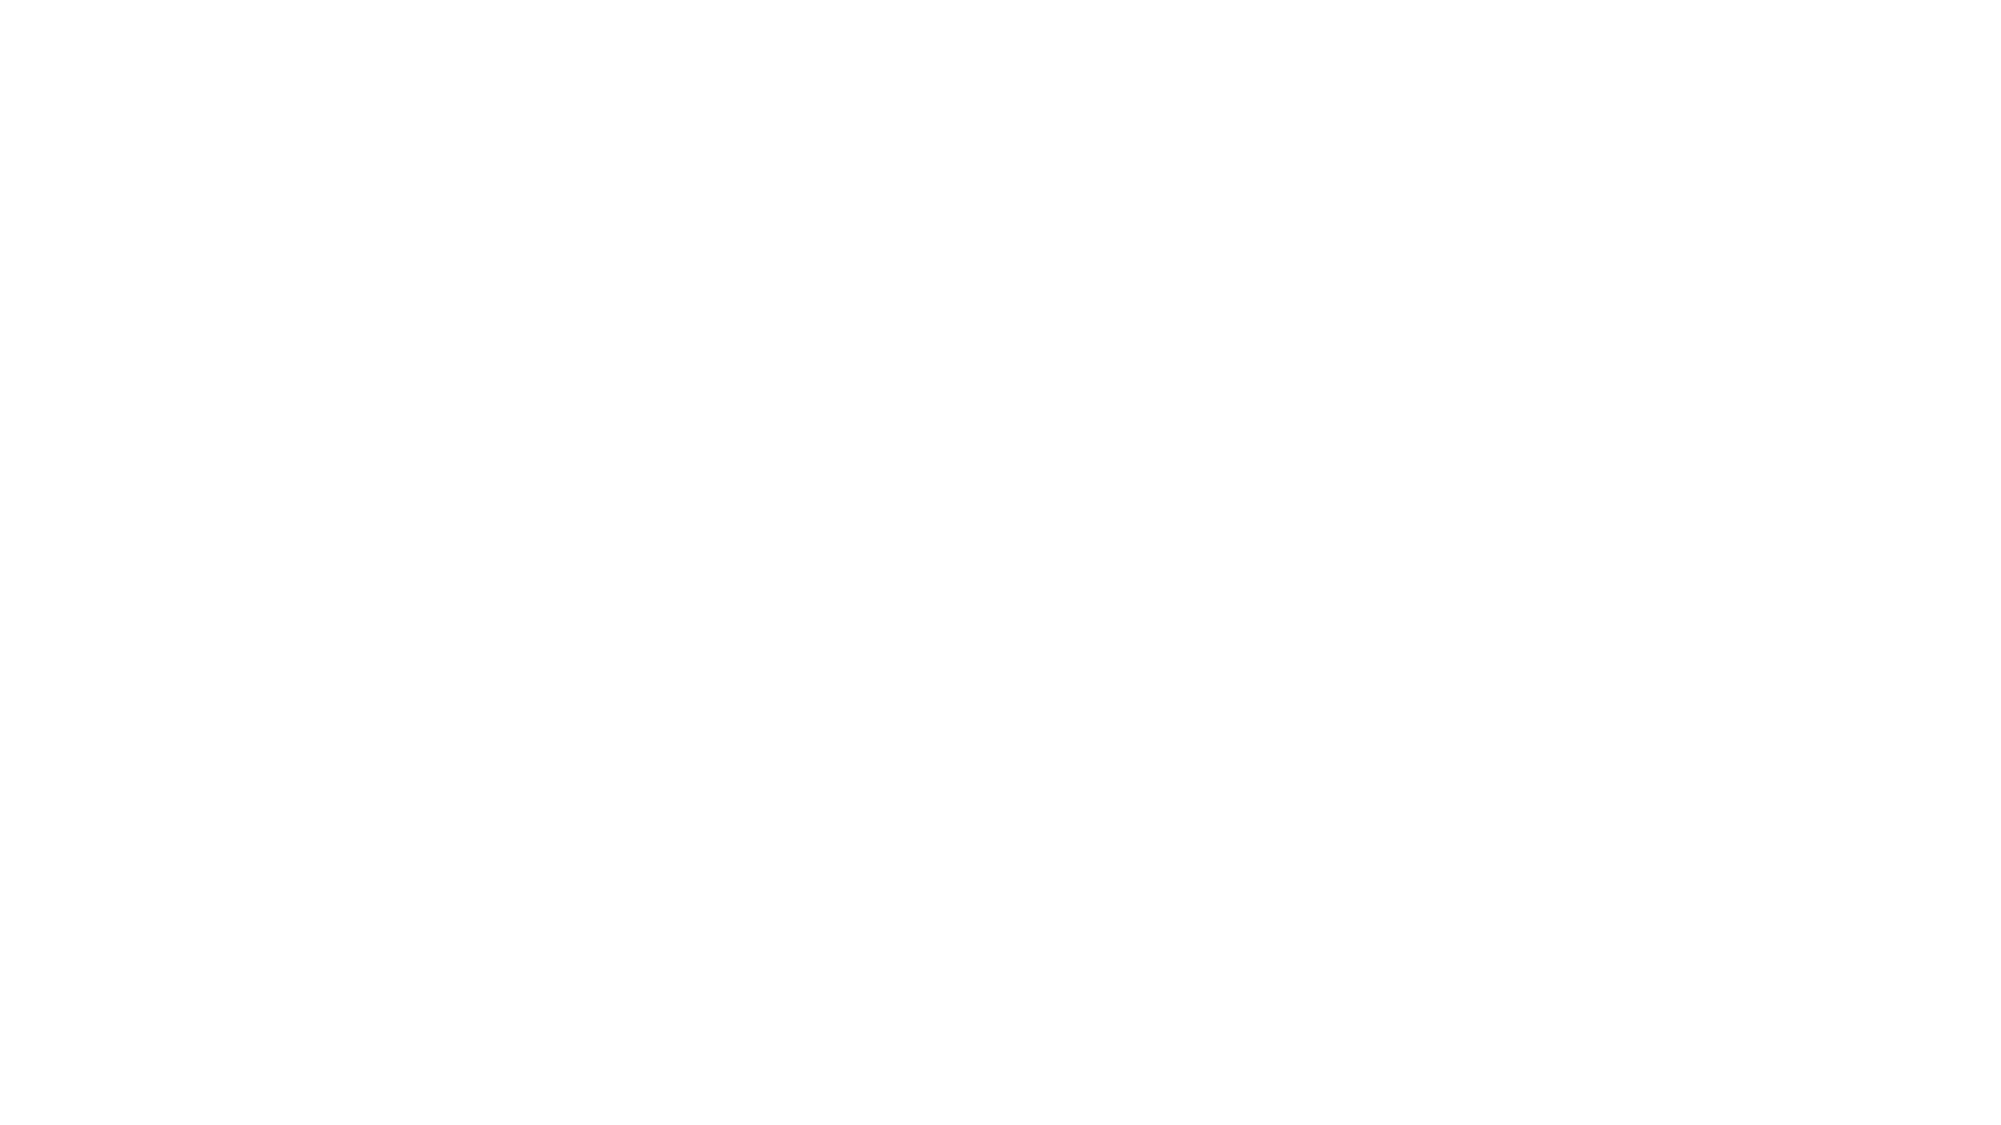

Rappel pour les collègues qui bénéficient de rapprochement de conjoint : les vœux com et dep étant bonifiés, il est important de les faire afin de profiter des bonifications pour avoir le plus gros barème possible.
Attention à l’ordre des vœux, pour bénéficier des bonifications : la 1ère commune demandée doit être dans le dep du rapprochement de conjoint, le 1er dep demandé doit être celui du rapprochement. (marié.e ou pacsé.e au 31/08/2024, enfants -18ans au 31/08/2025 ou déclaré à naitre avant 01/04/2025)
Pour les TZR de l’académie de Nantes :
en plus du rapprochement de conjoint, vous avez 200 points supplémentaires sur le vœu dep et si vous avez 4 ans d’ancienneté TZR vous avez 50 points supplémentaires sur vos 2 premiers vœux com.
A ajouter au 23 points sup par année d’exercice dans la même ZR et au 24 points par tranche de 4 ans d’ancienneté.
Demande de mutation simultanée :
80 points sur vœux deps et ZR. Obligation de faire exactement les mêmes vœux.